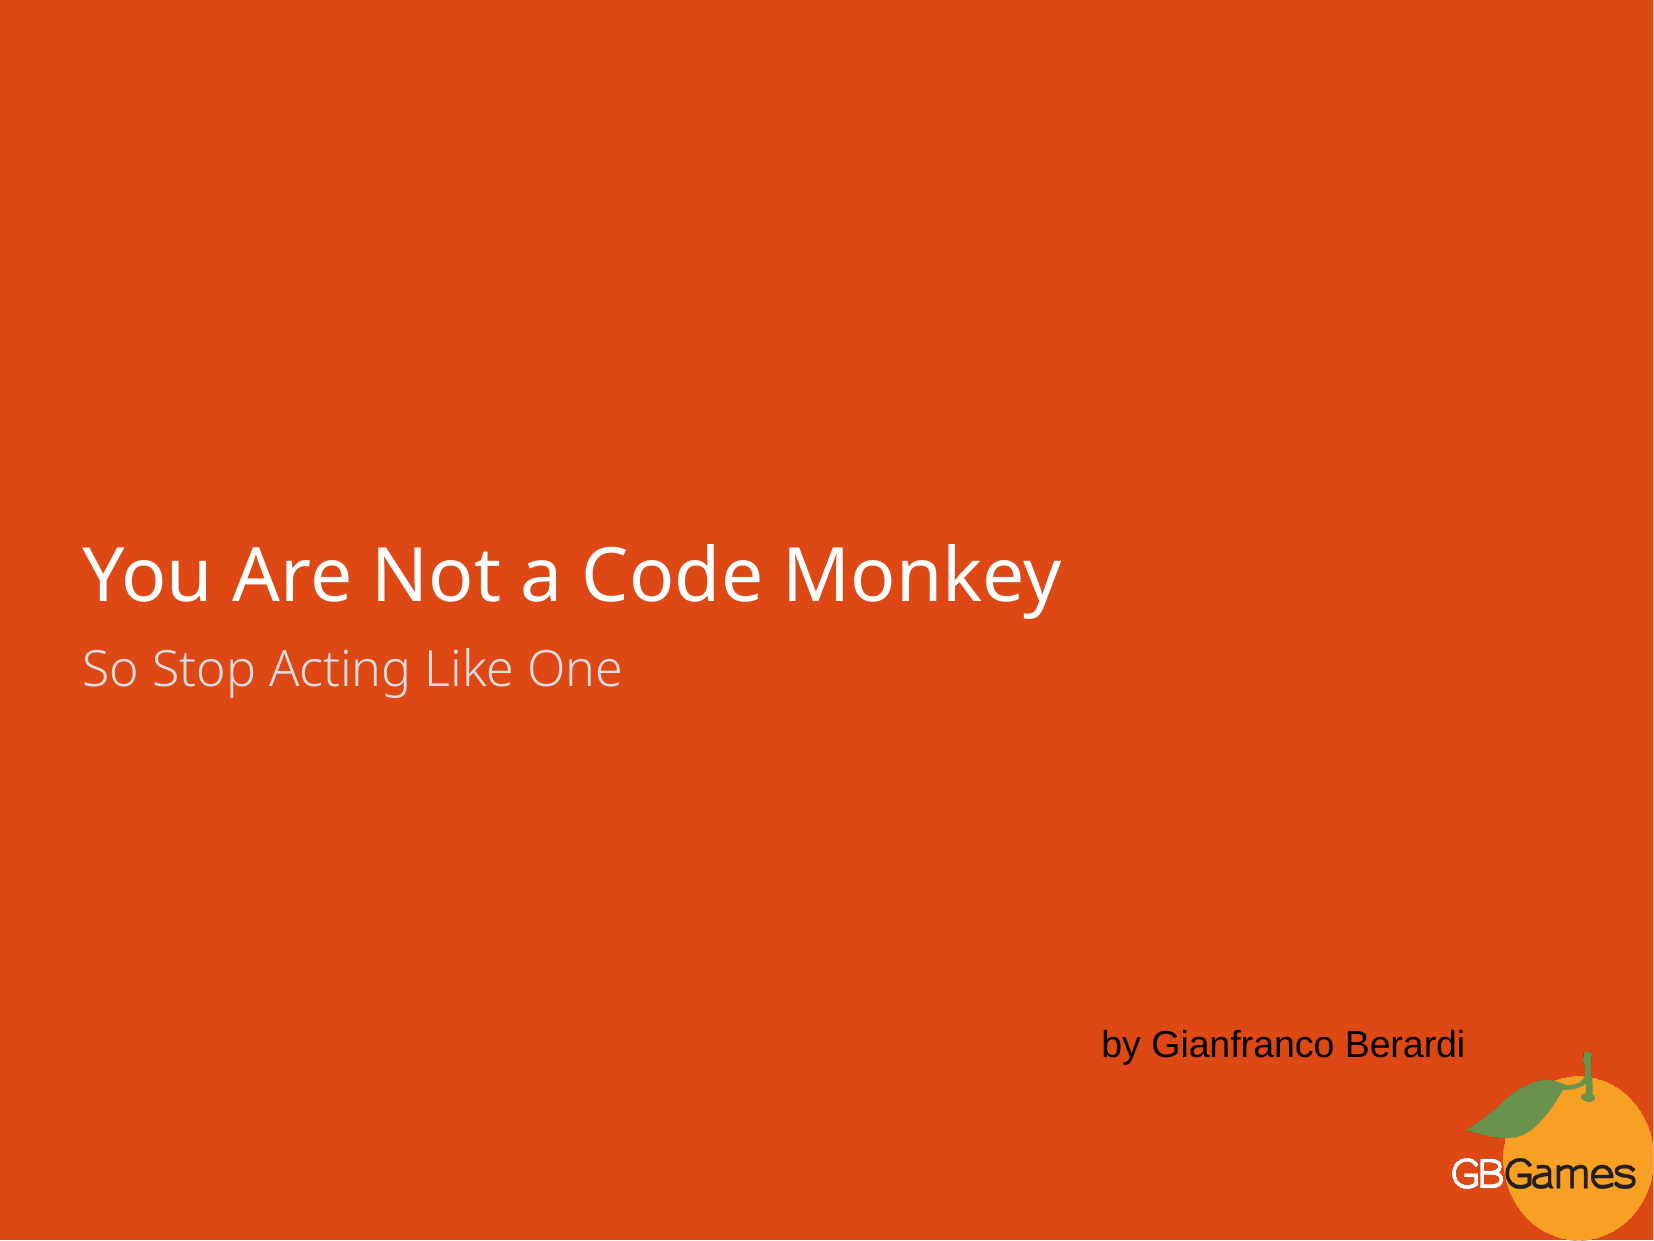

# You Are Not a Code Monkey
So Stop Acting Like One
by Gianfranco Berardi